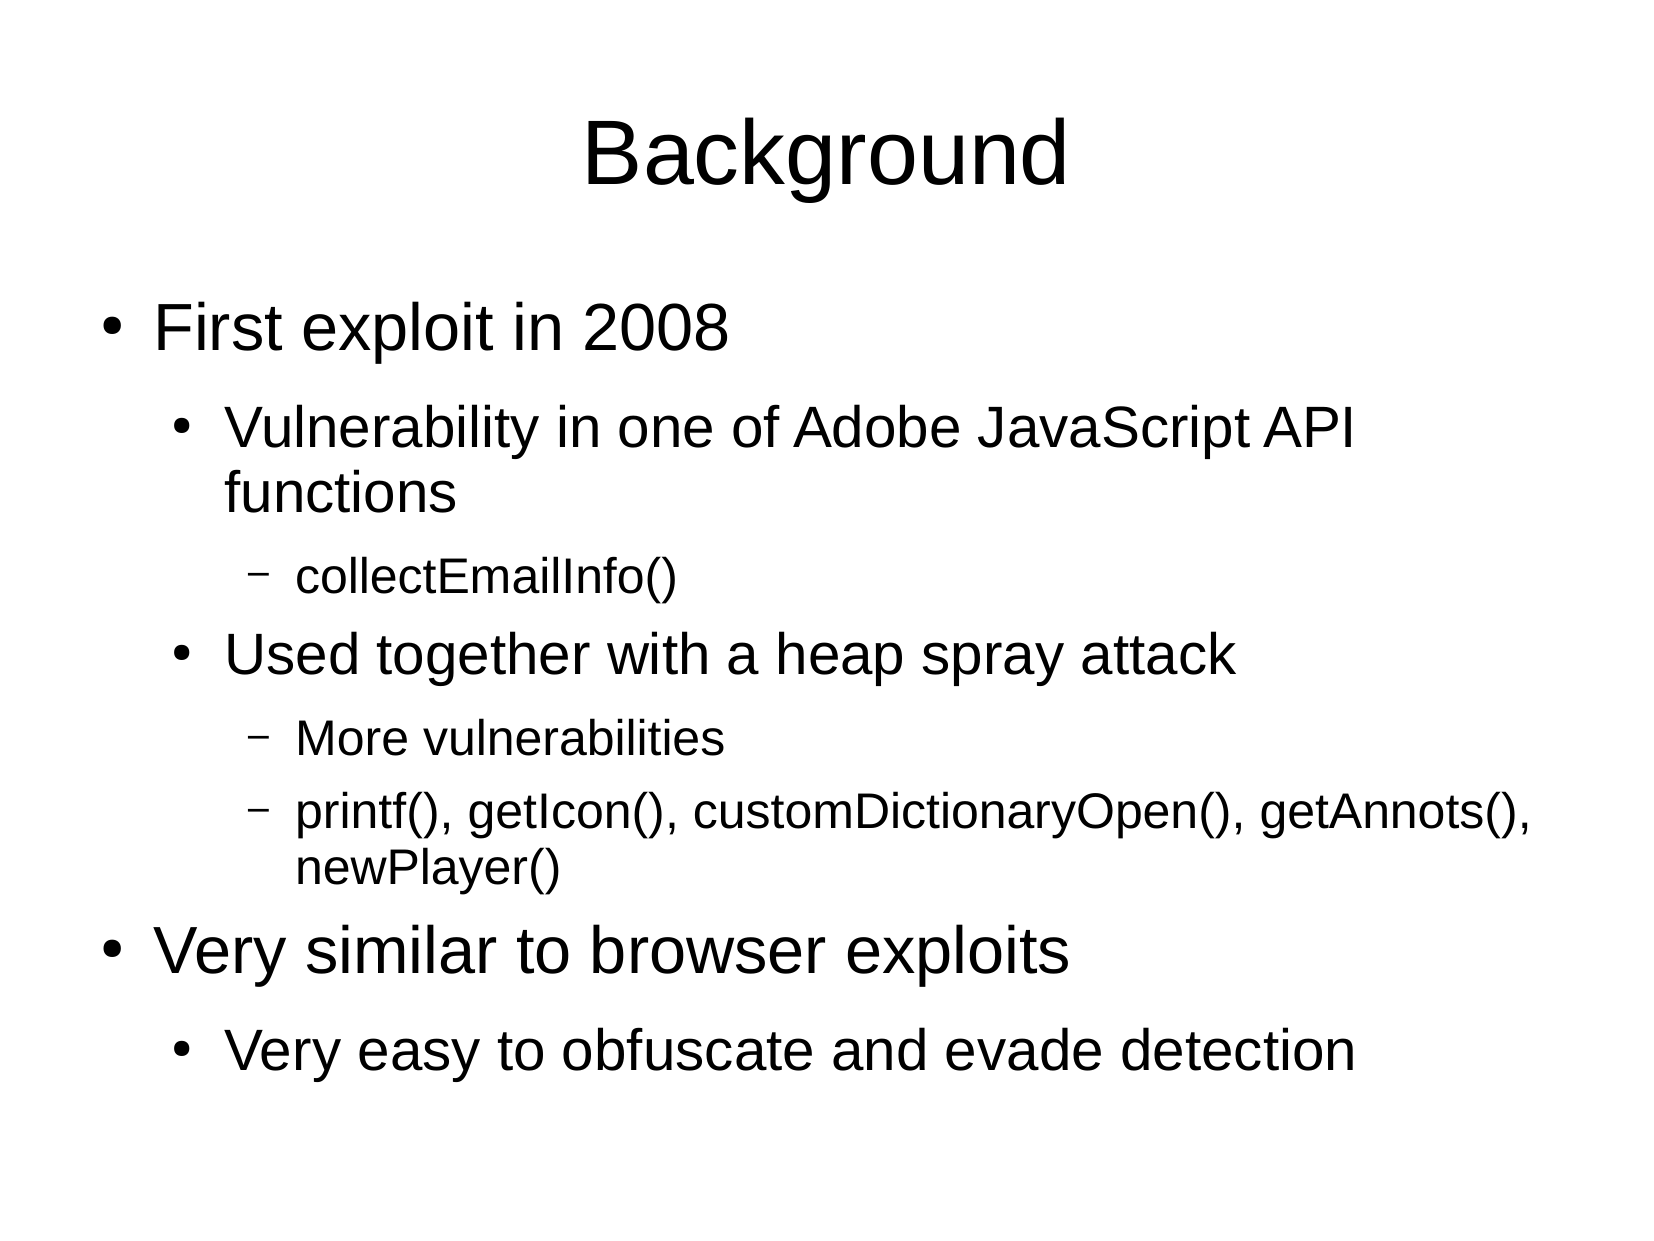

# Background
First exploit in 2008
Vulnerability in one of Adobe JavaScript API functions
collectEmailInfo()
Used together with a heap spray attack
More vulnerabilities
printf(), getIcon(), customDictionaryOpen(), getAnnots(), newPlayer()
Very similar to browser exploits
Very easy to obfuscate and evade detection